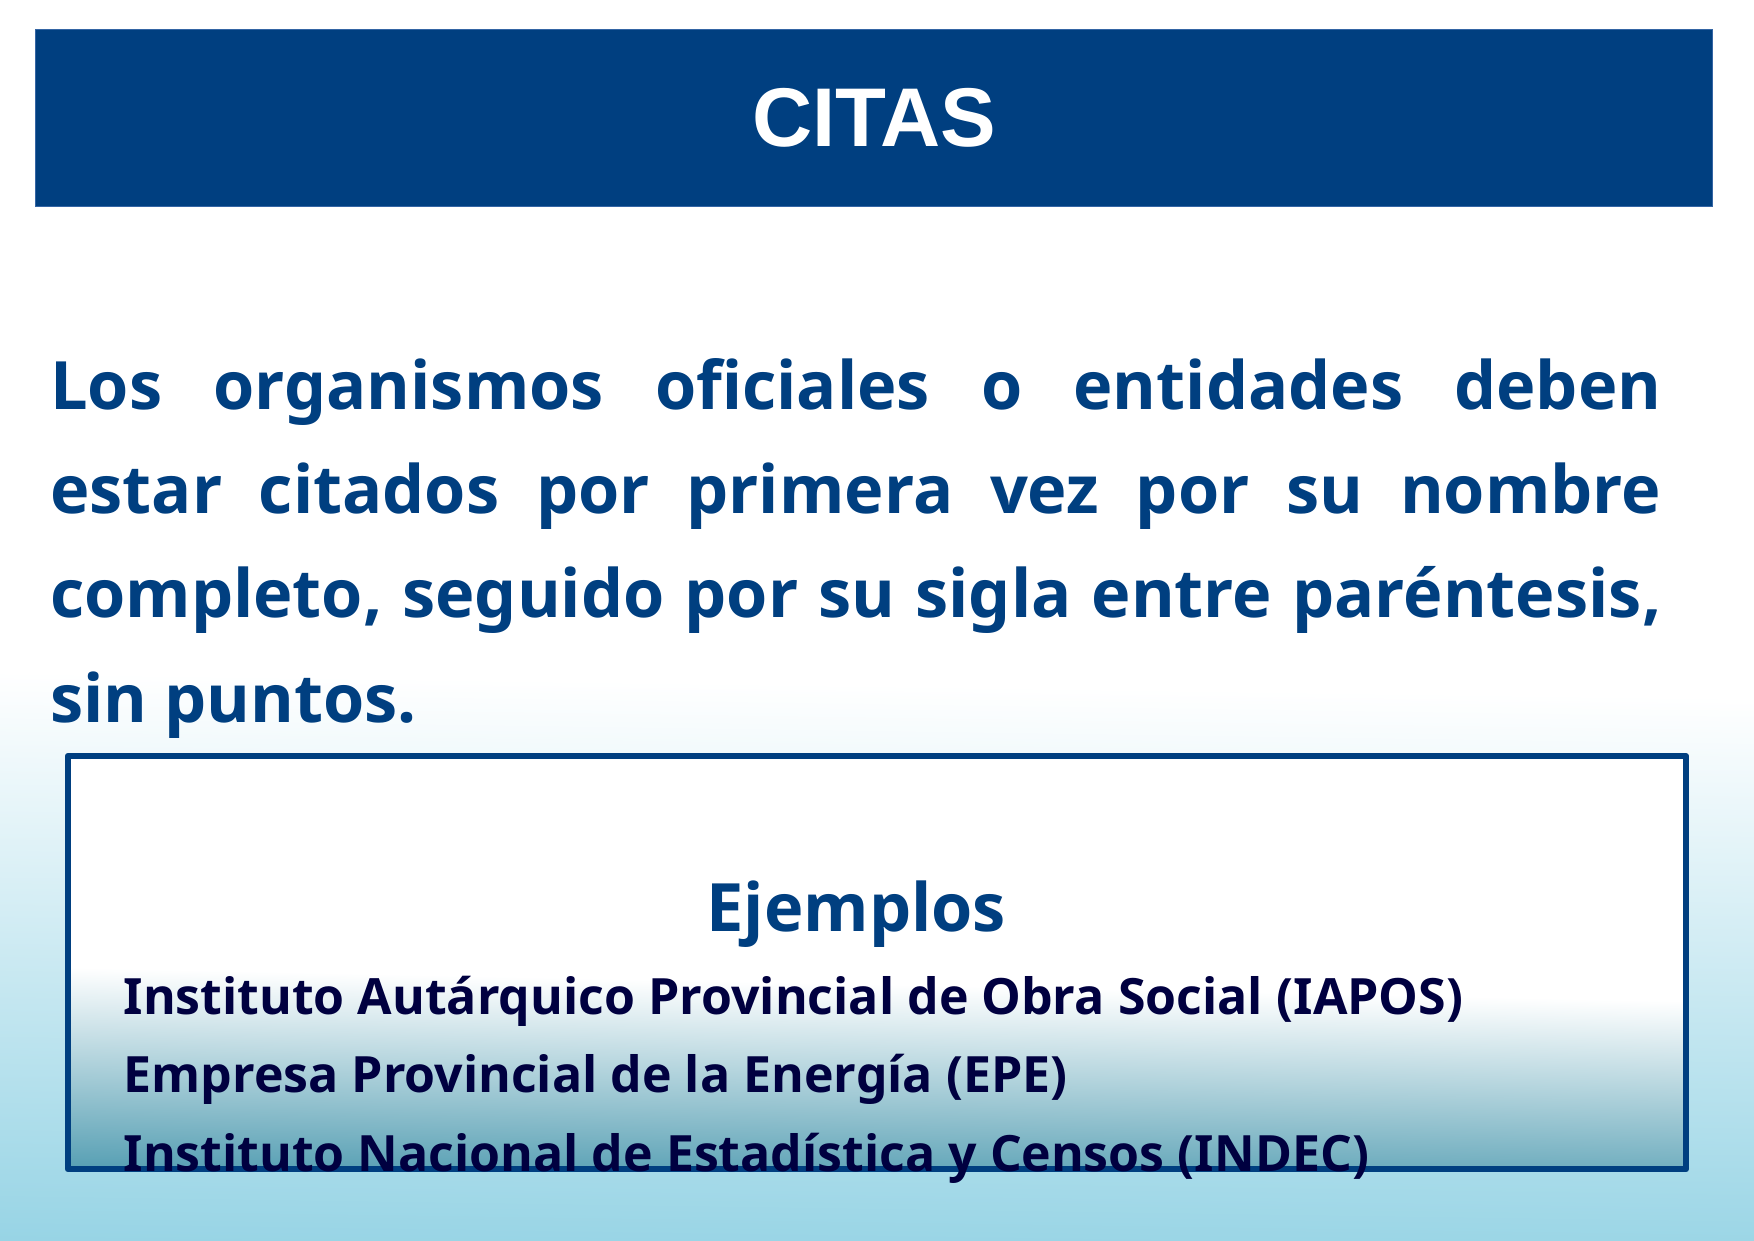

CITAS
#
Los organismos oficiales o entidades deben estar citados por primera vez por su nombre completo, seguido por su sigla entre paréntesis, sin puntos.
Ejemplos
Instituto Autárquico Provincial de Obra Social (Iapos)
Empresa Provincial de la Energía (EPE)
Instituto Nacional de Estadística y Censos (Indec)